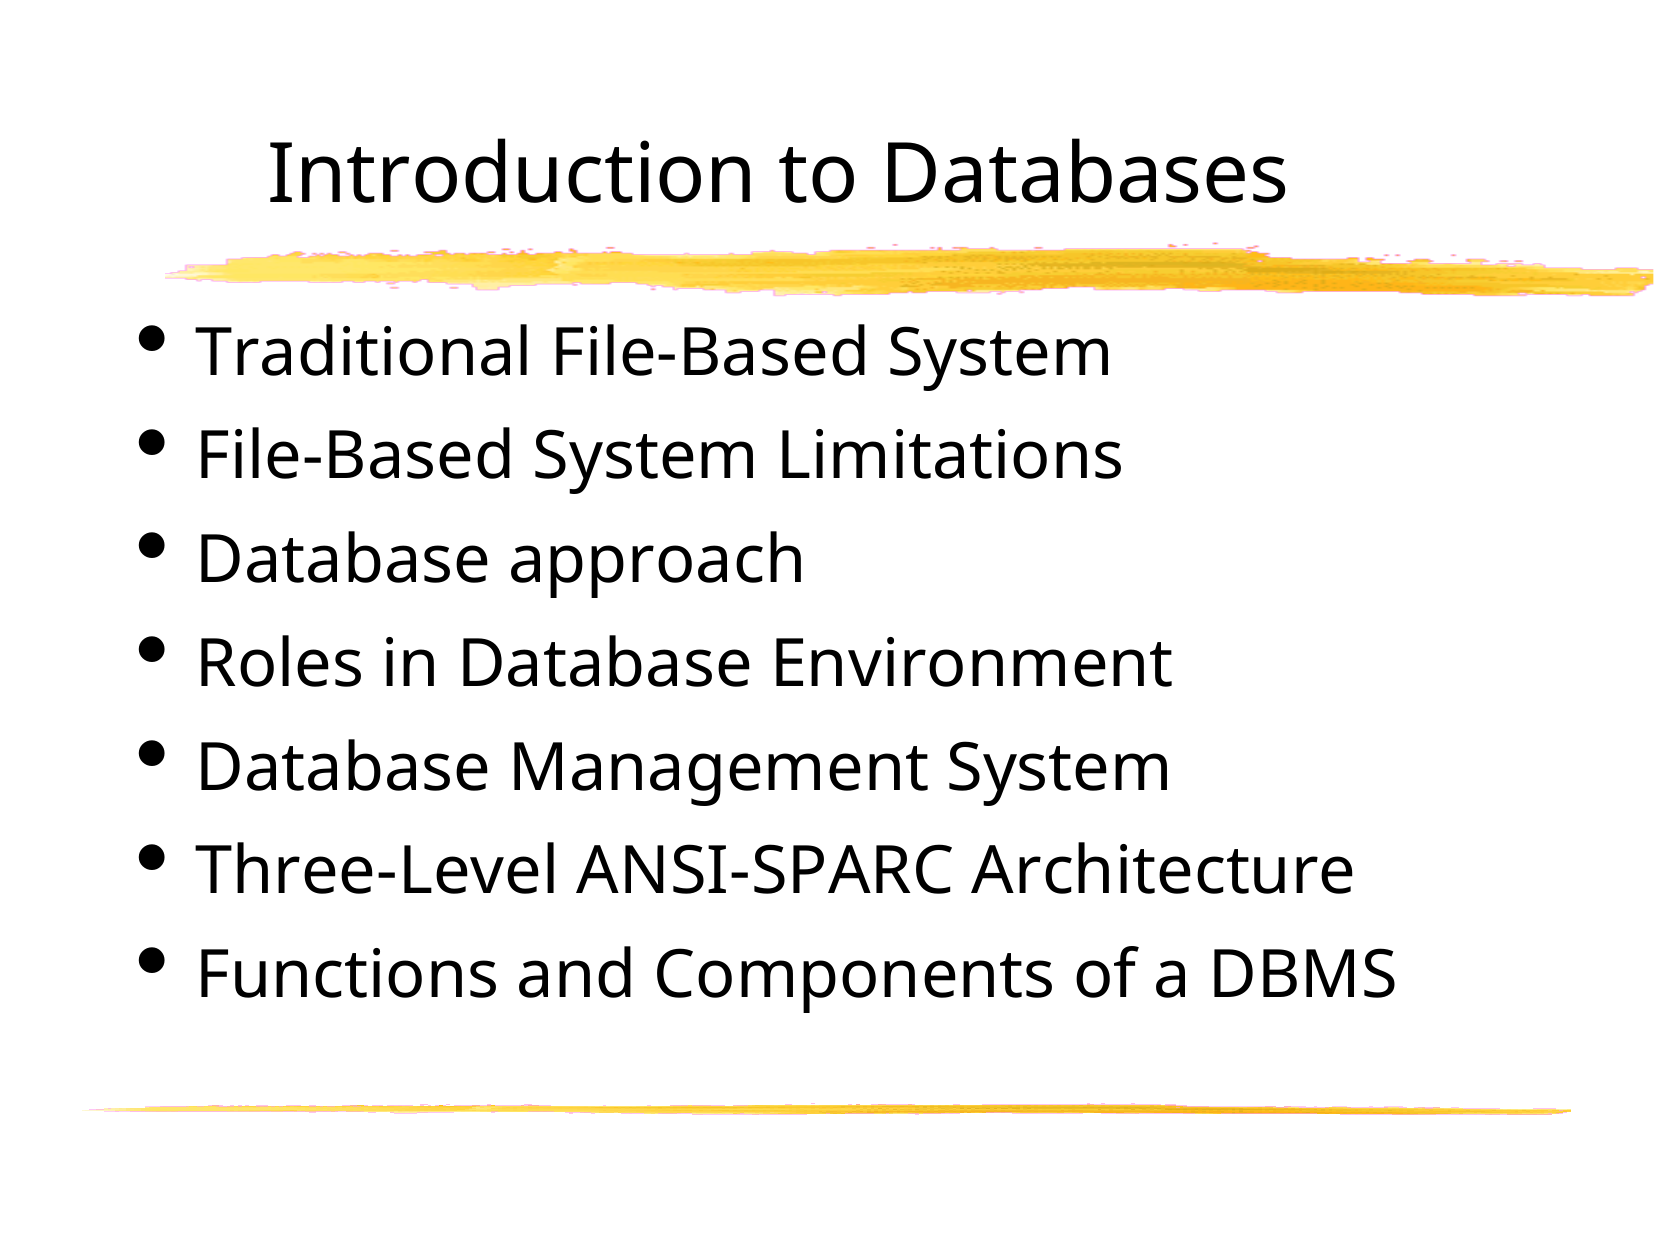

# Introduction to Databases
Traditional File-Based System
File-Based System Limitations
Database approach
Roles in Database Environment
Database Management System
Three-Level ANSI-SPARC Architecture
Functions and Components of a DBMS